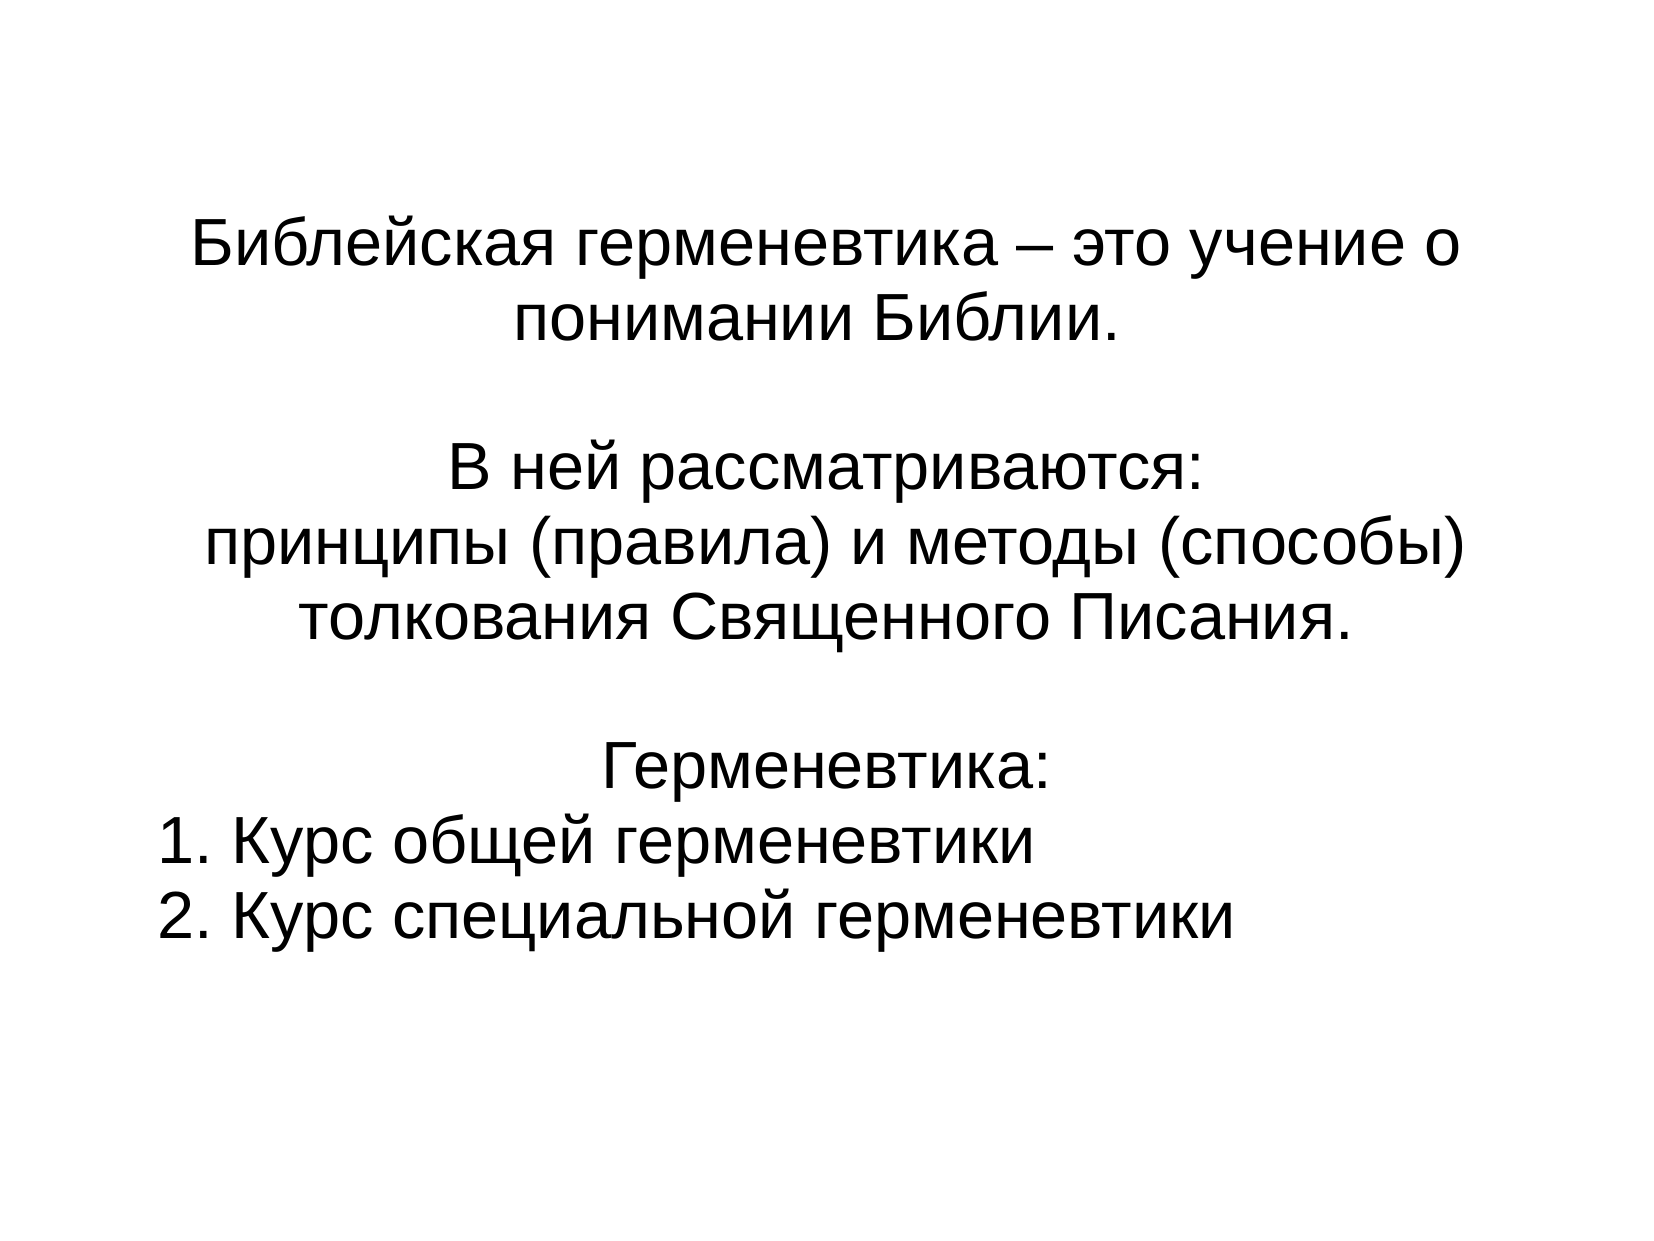

# Библейская герменевтика – это учение о понимании Библии.
В ней рассматриваются:
 принципы (правила) и методы (способы) толкования Священного Писания.
Герменевтика:
	1. Курс общей герменевтики
	2. Курс специальной герменевтики